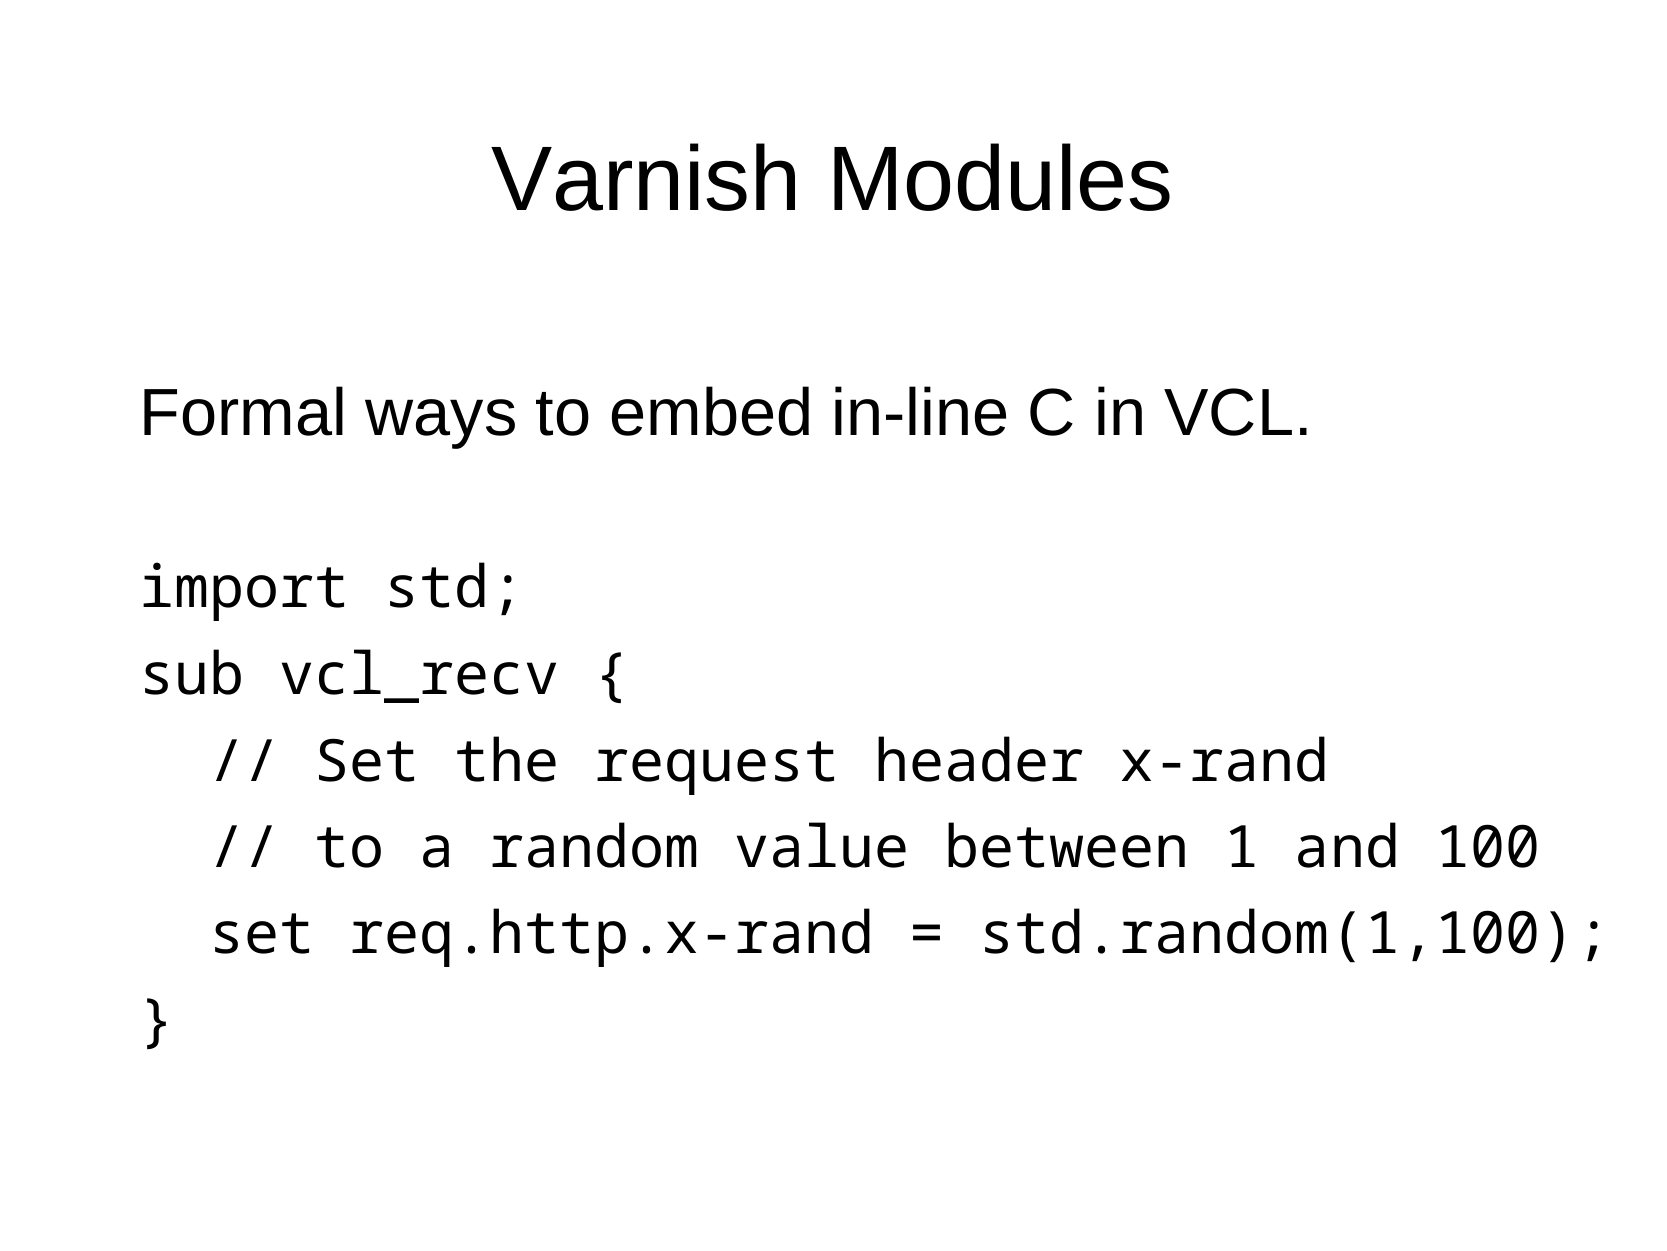

# Varnish Modules
Formal ways to embed in-line C in VCL.
import std;
sub vcl_recv {
 // Set the request header x-rand
 // to a random value between 1 and 100
 set req.http.x-rand = std.random(1,100);
}